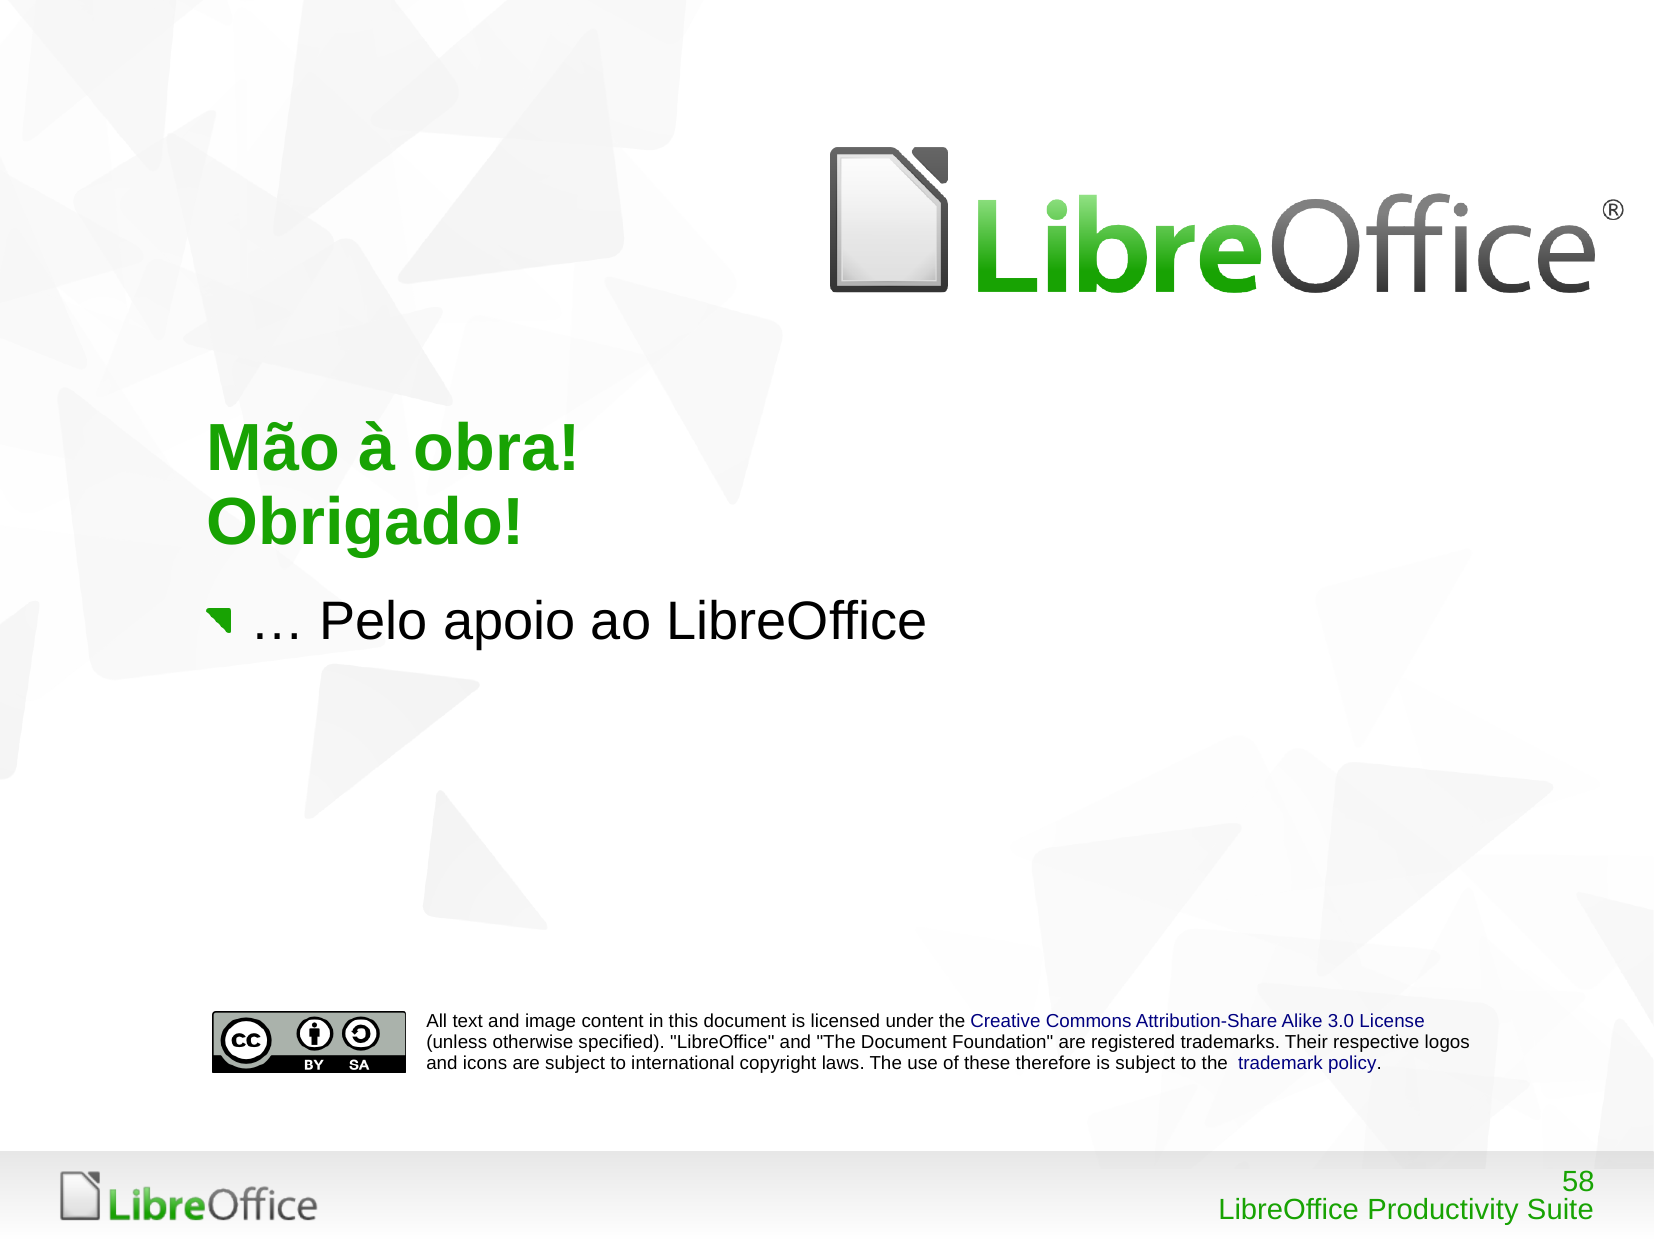

# Mão à obra! Obrigado!
… Pelo apoio ao LibreOffice
58
LibreOffice Productivity Suite